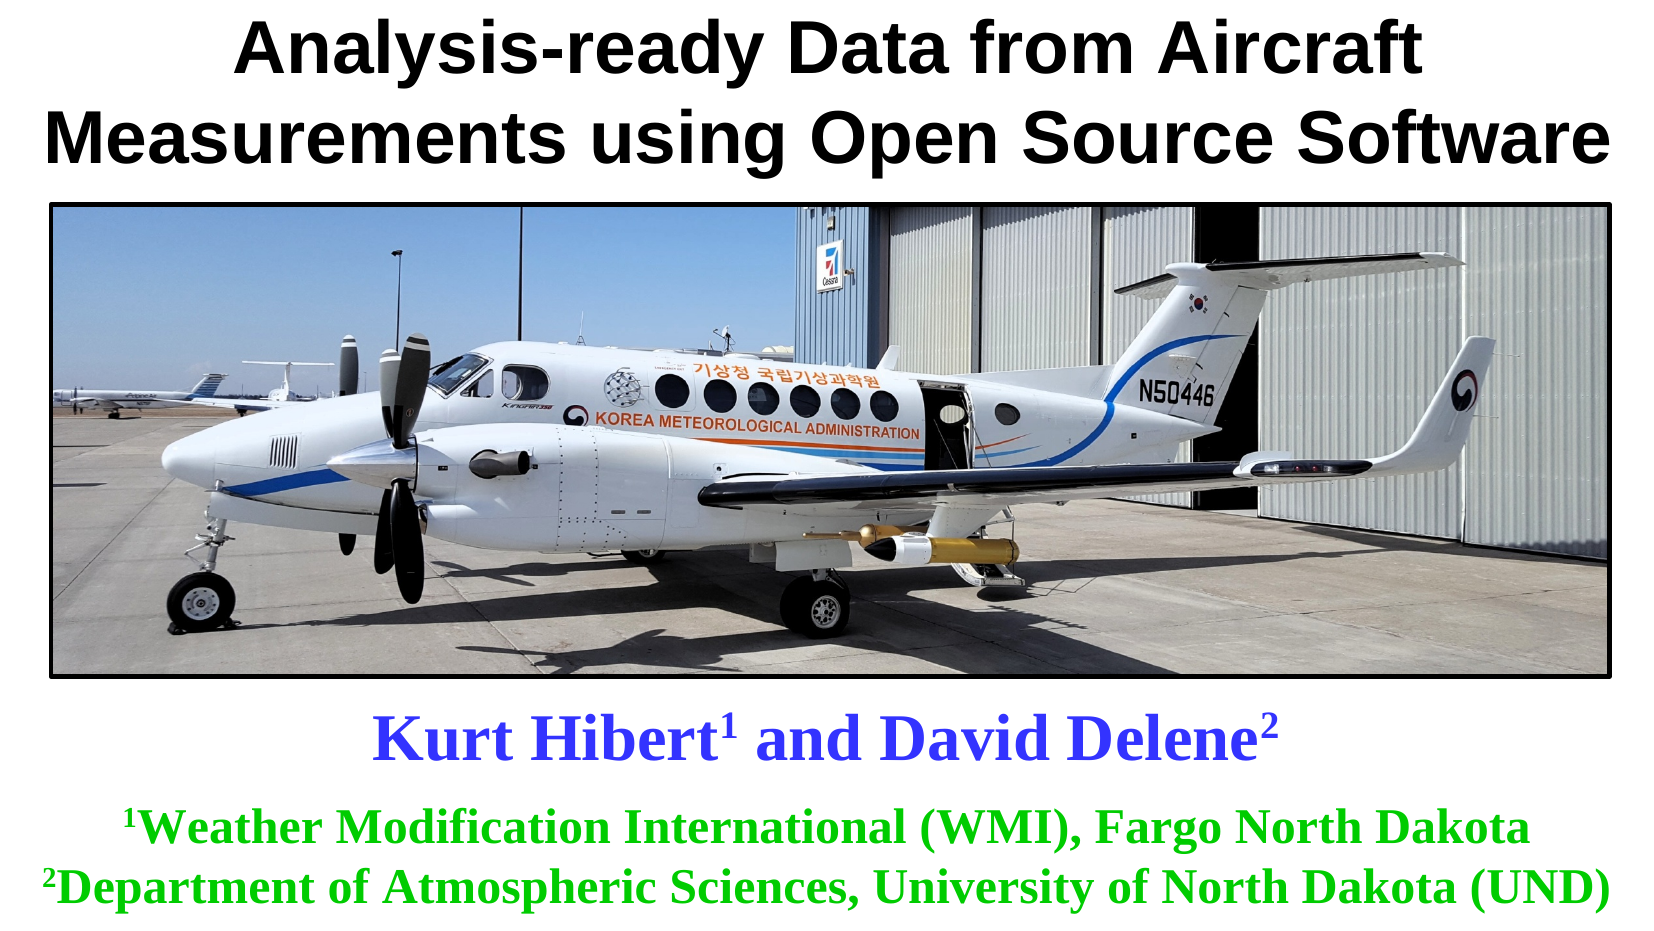

# Analysis-ready Data from Aircraft Measurements using Open Source Software
Kurt Hibert1 and David Delene2
1Weather Modification International (WMI), Fargo North Dakota
2Department of Atmospheric Sciences, University of North Dakota (UND)